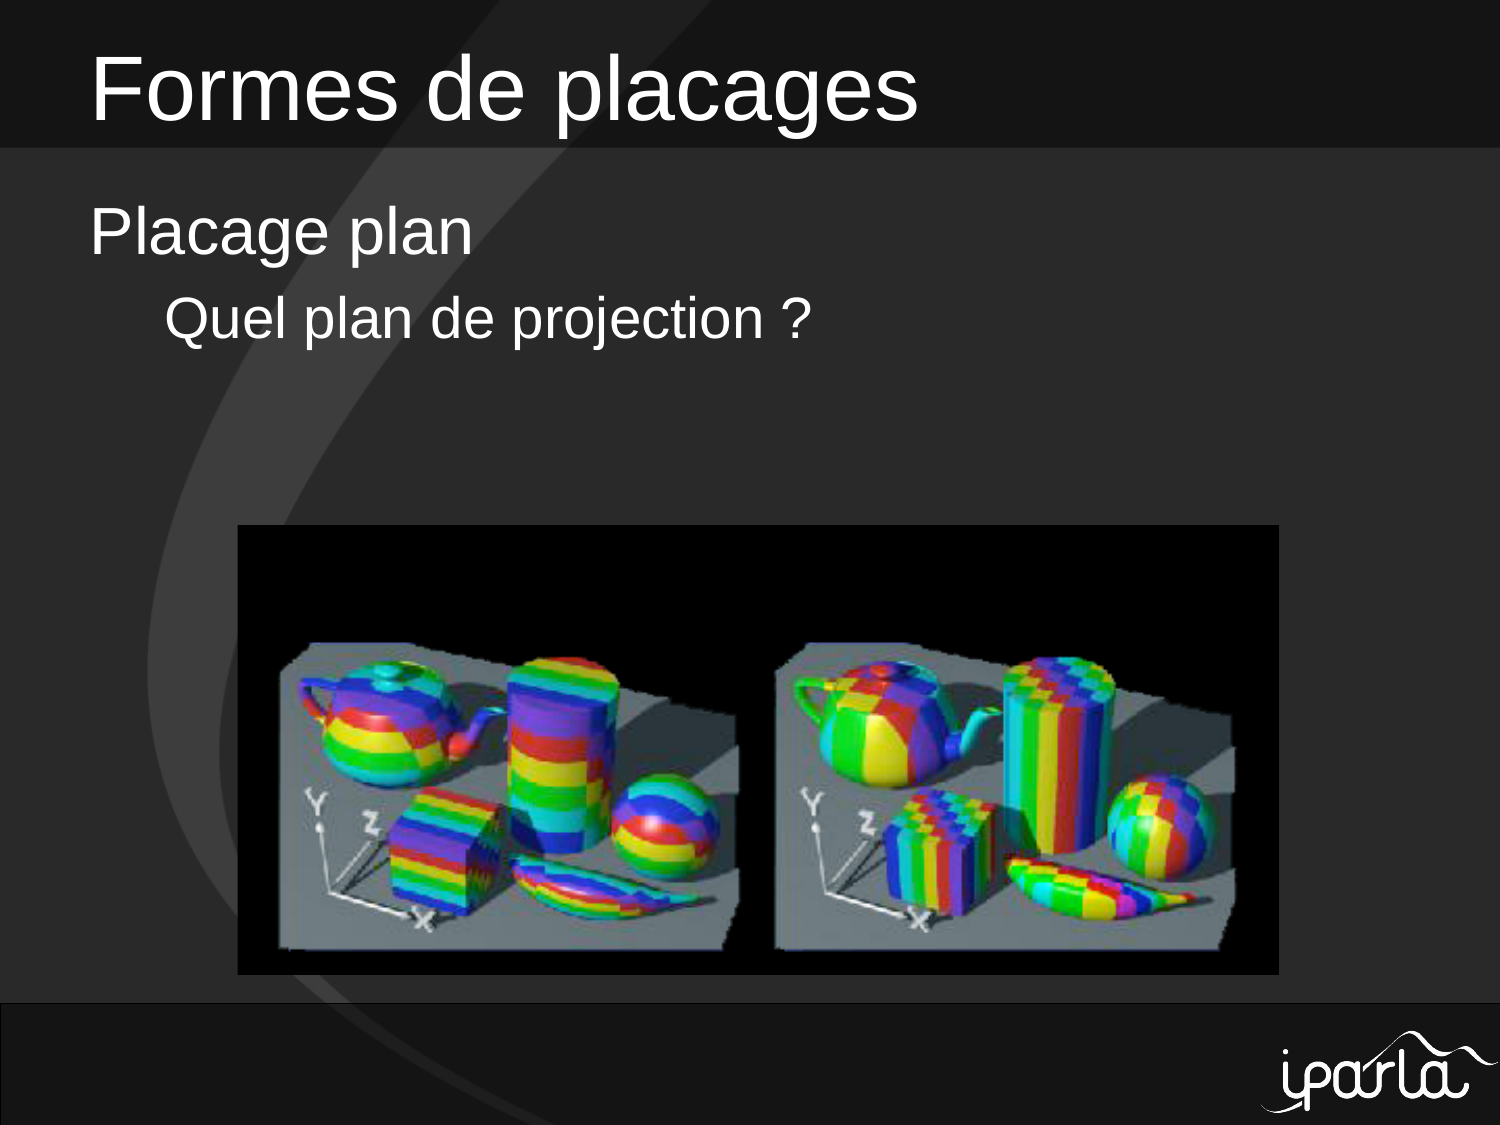

# Formes de placages
Placage plan
Quel plan de projection ?